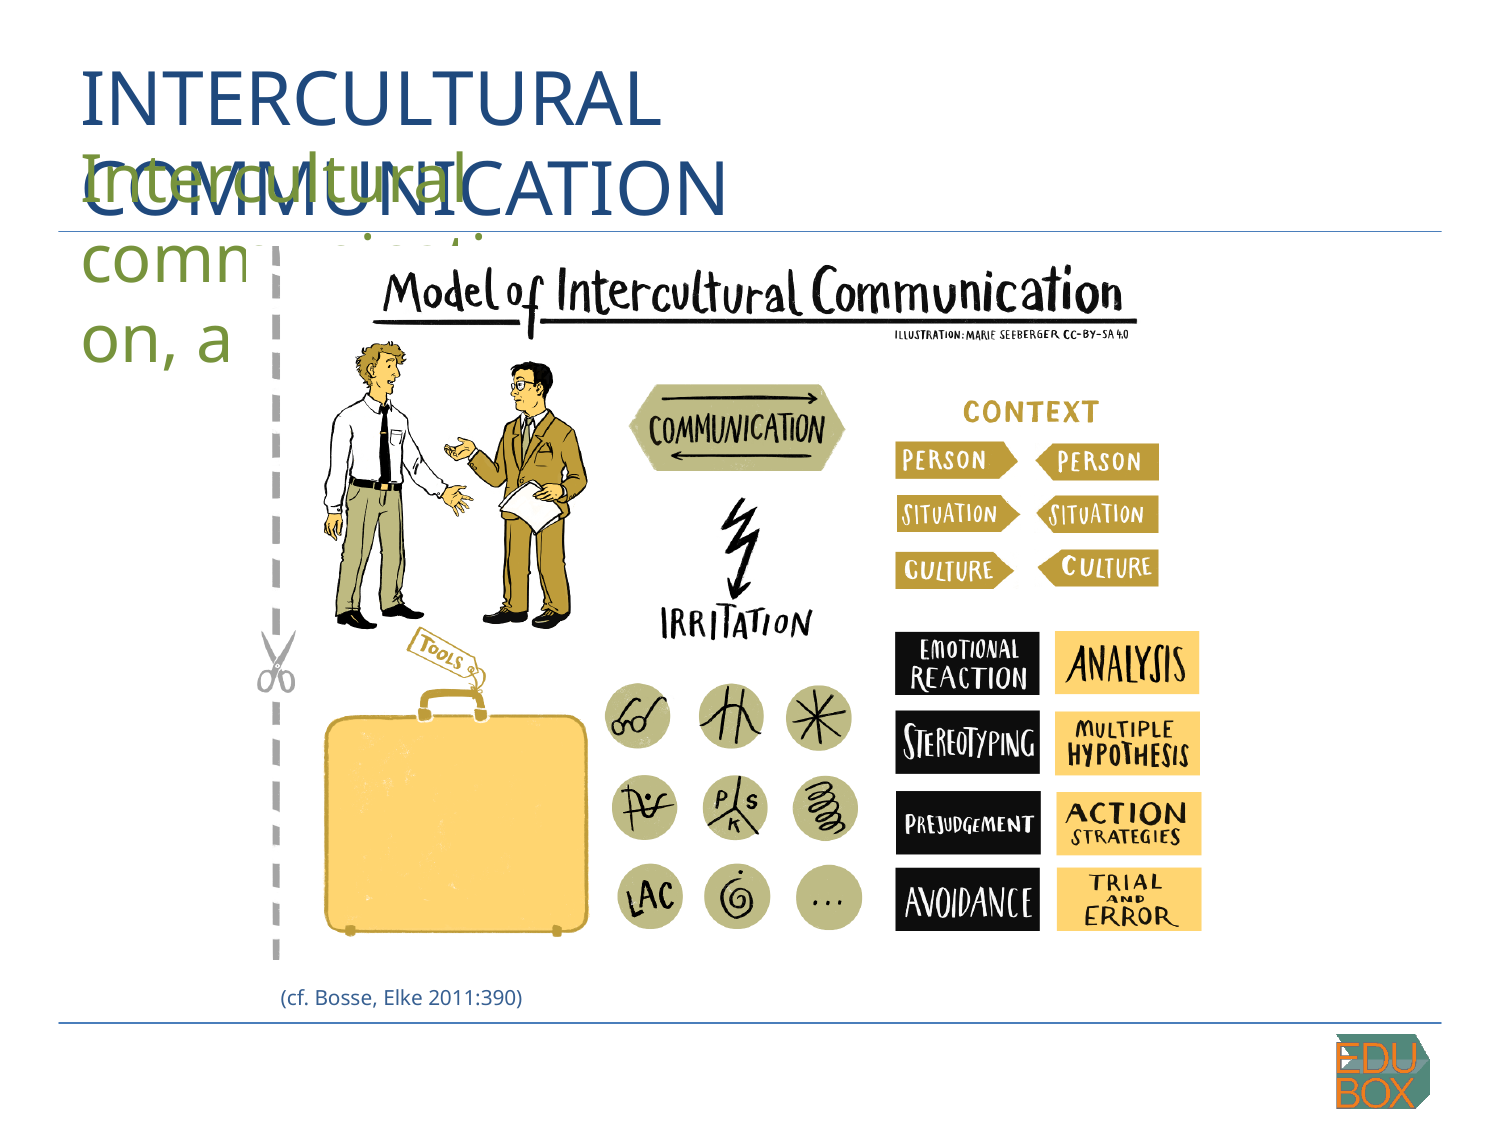

# INTERCULTURAL COMMUNICATION
Intercultural communication, a model
(cf. Bosse, Elke 2011:390)